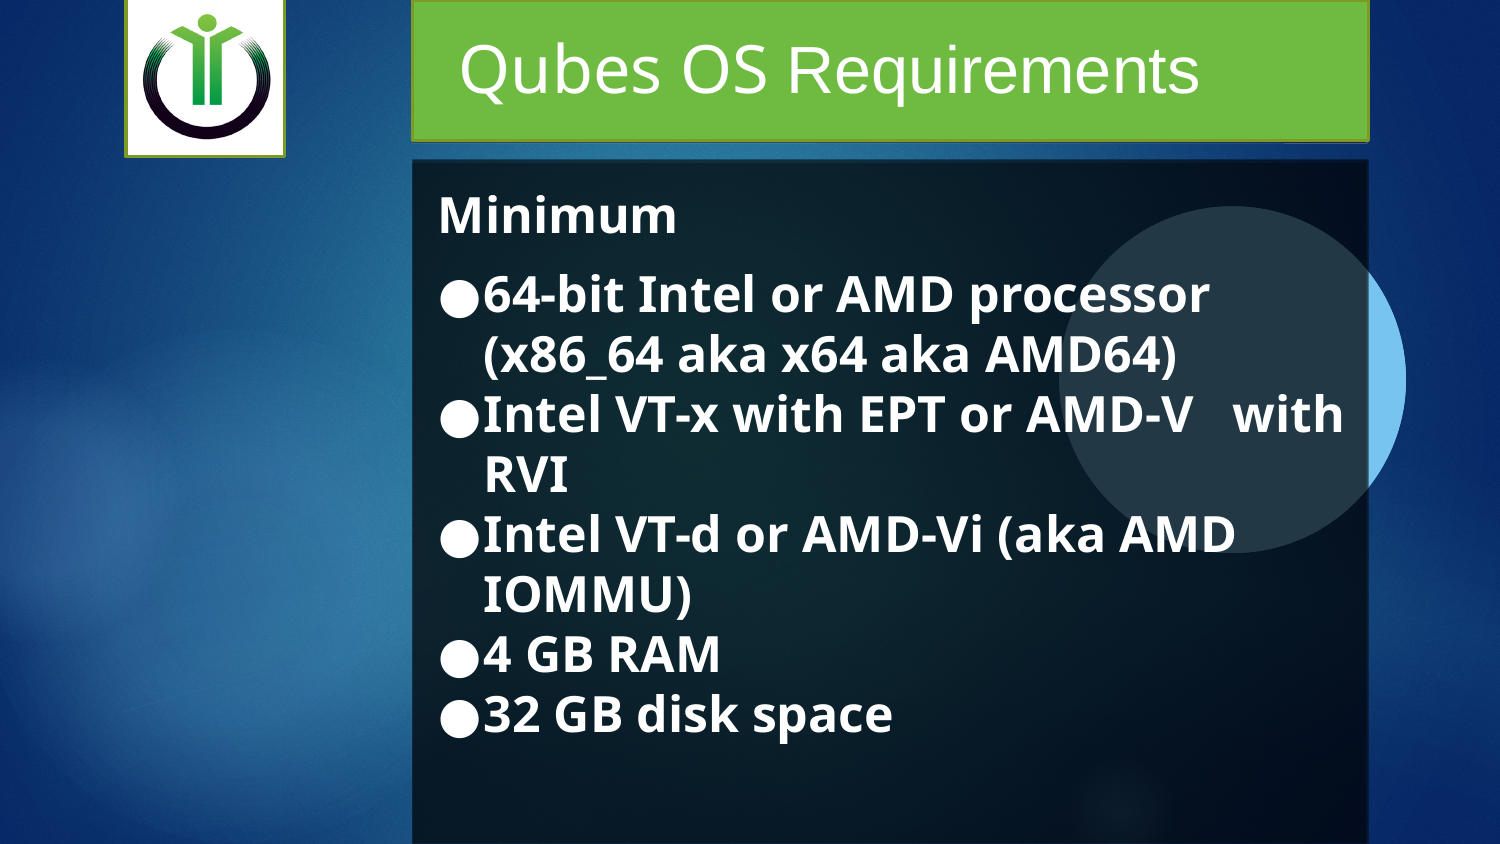

Qubes OS Requirements
Minimum
64-bit Intel or AMD processor (x86_64 aka x64 aka AMD64)
Intel VT-x with EPT or AMD-V with RVI
Intel VT-d or AMD-Vi (aka AMD IOMMU)
4 GB RAM
32 GB disk space